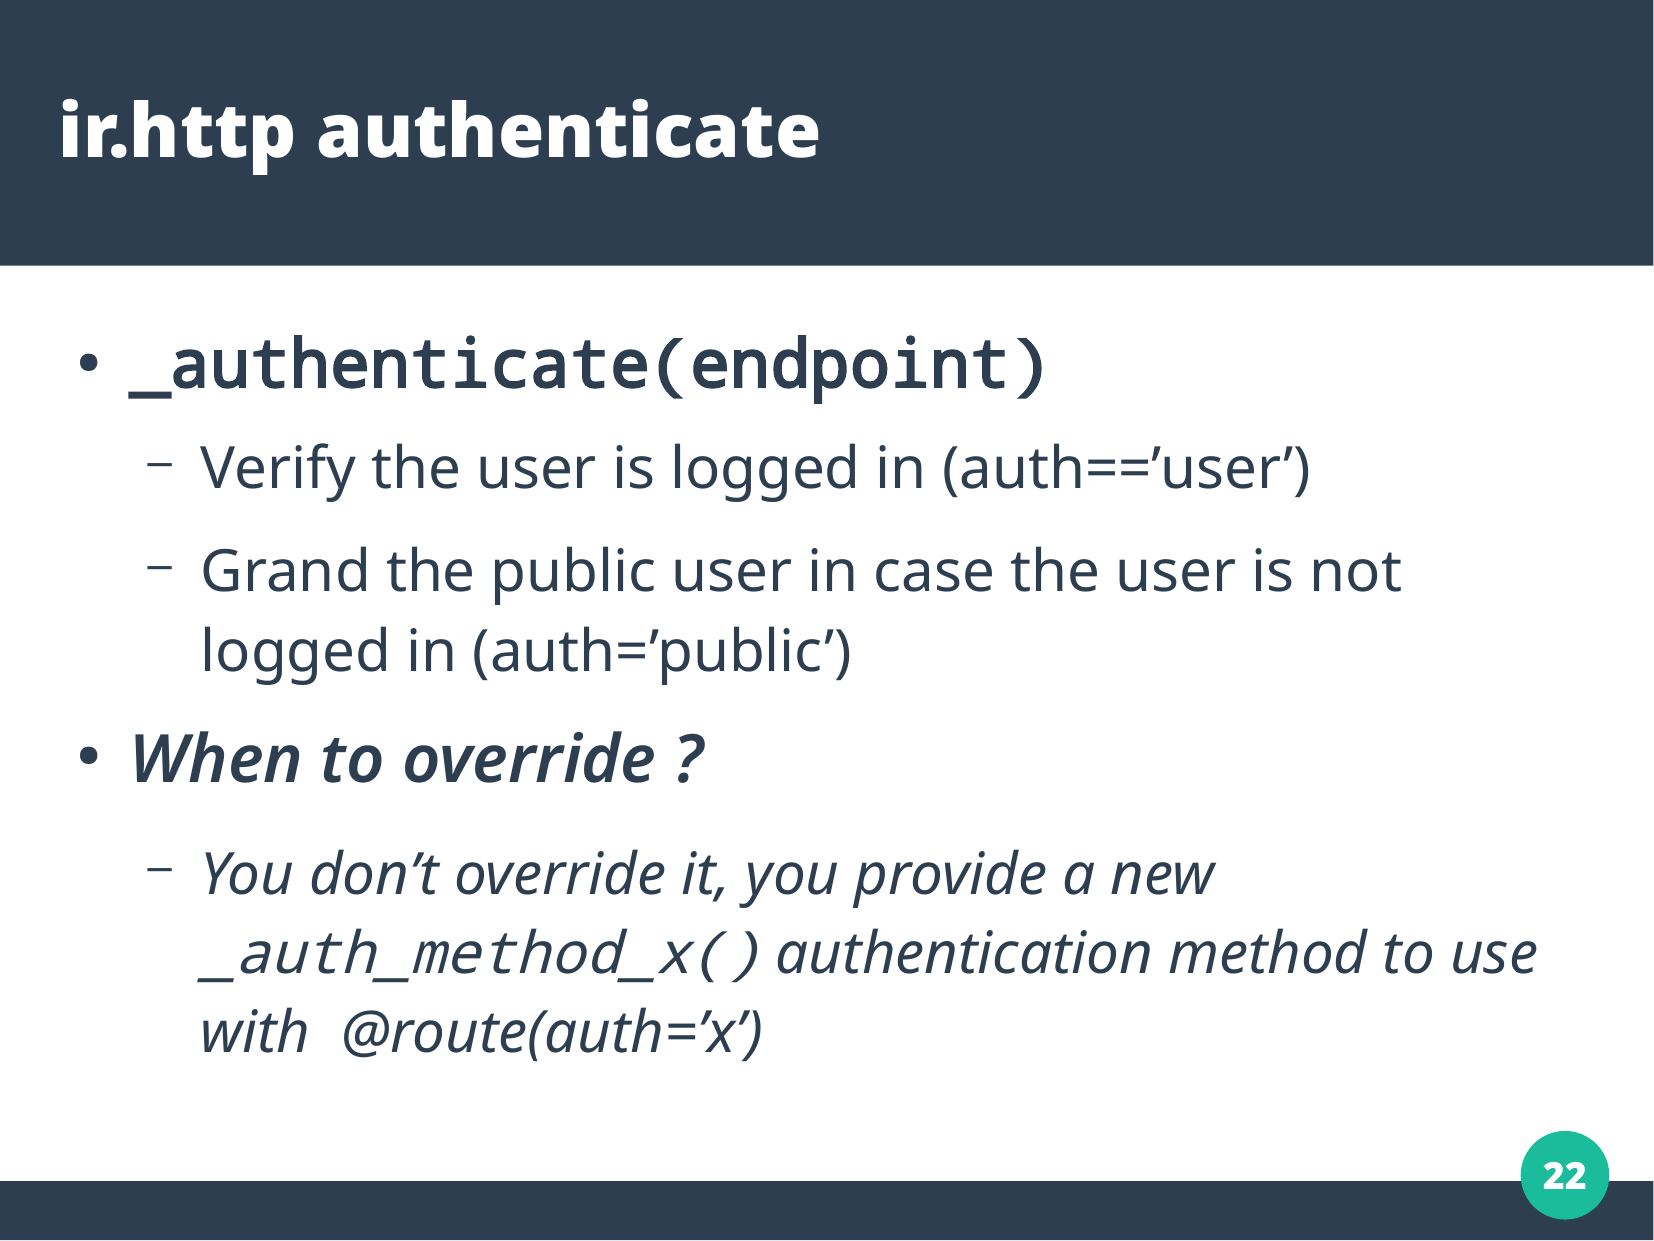

# ir.http authenticate
_authenticate(endpoint)
Verify the user is logged in (auth==’user’)
Grand the public user in case the user is not logged in (auth=’public’)
When to override ?
You don’t override it, you provide a new _auth_method_x() authentication method to use with @route(auth=’x’)
22